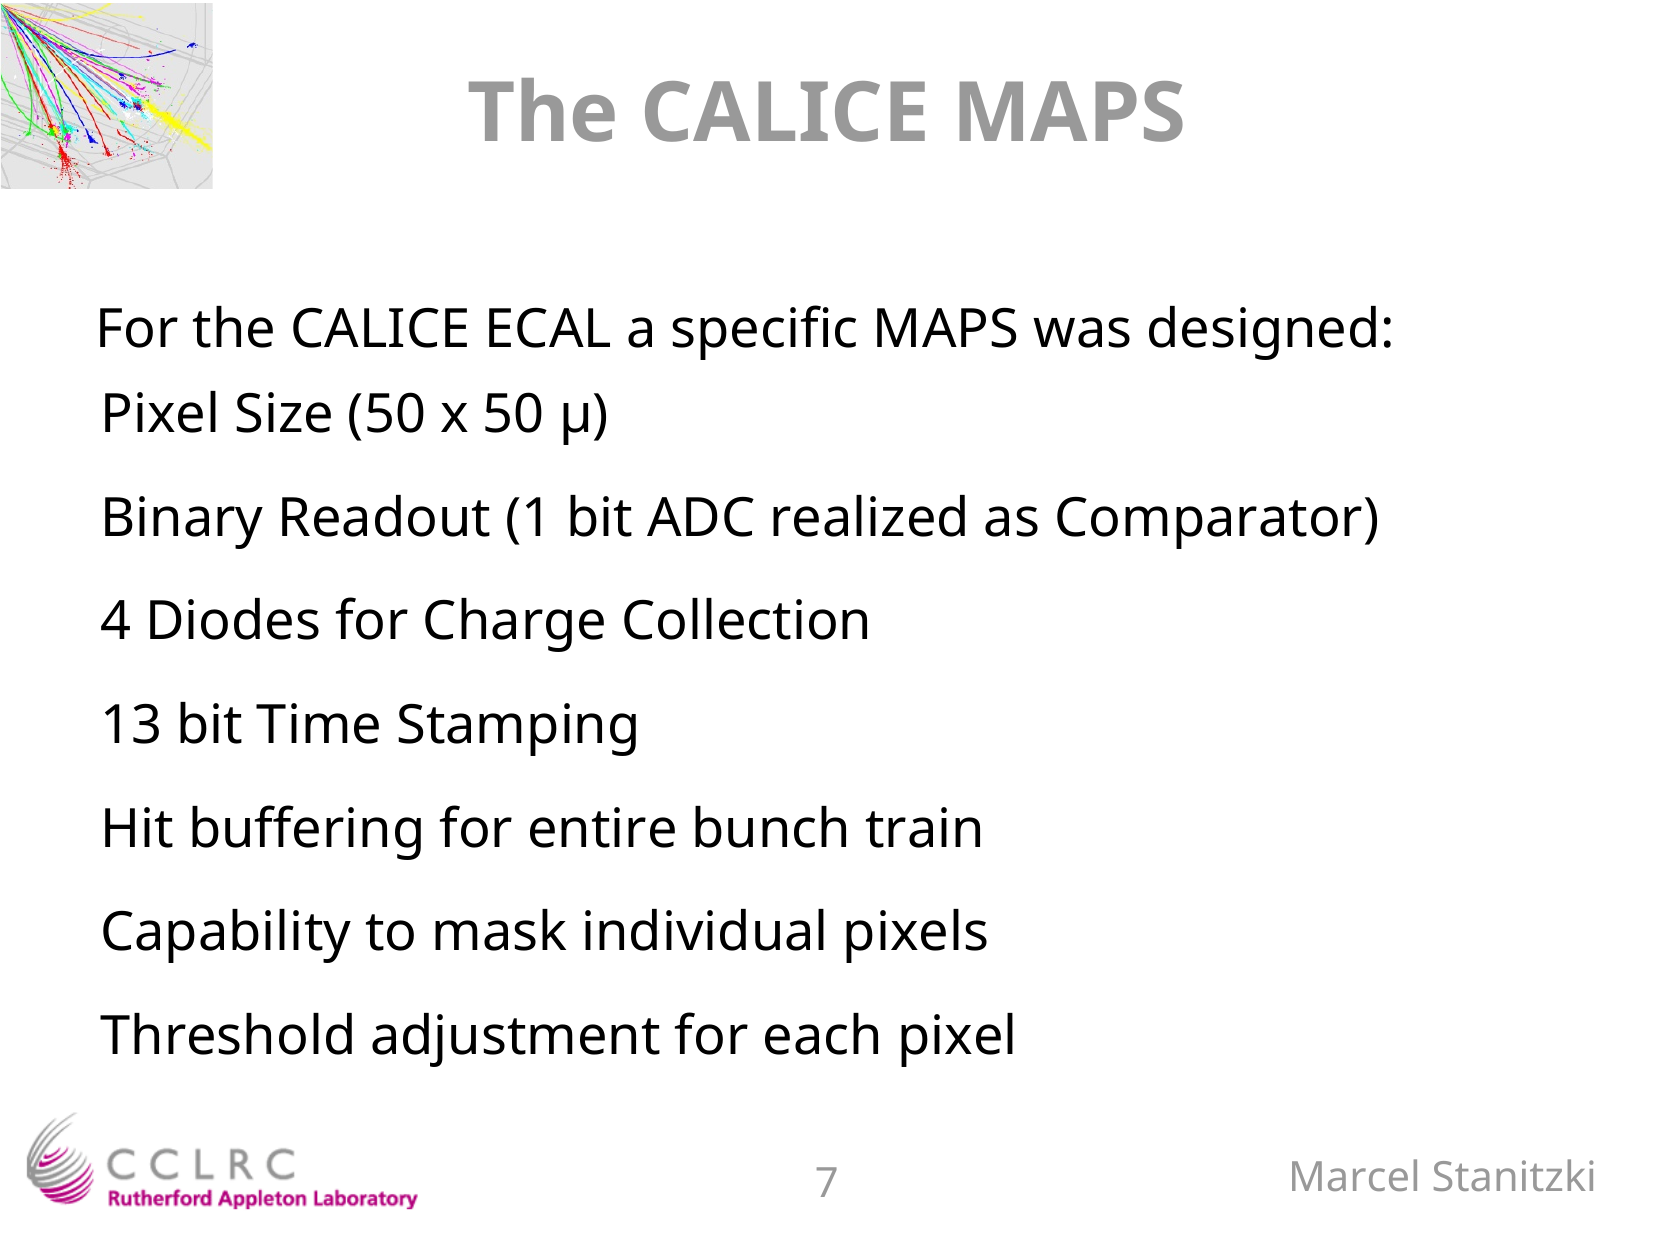

# The CALICE MAPS
For the CALICE ECAL a specific MAPS was designed:
Pixel Size (50 x 50 µ)
Binary Readout (1 bit ADC realized as Comparator)
4 Diodes for Charge Collection
13 bit Time Stamping
Hit buffering for entire bunch train
Capability to mask individual pixels
Threshold adjustment for each pixel